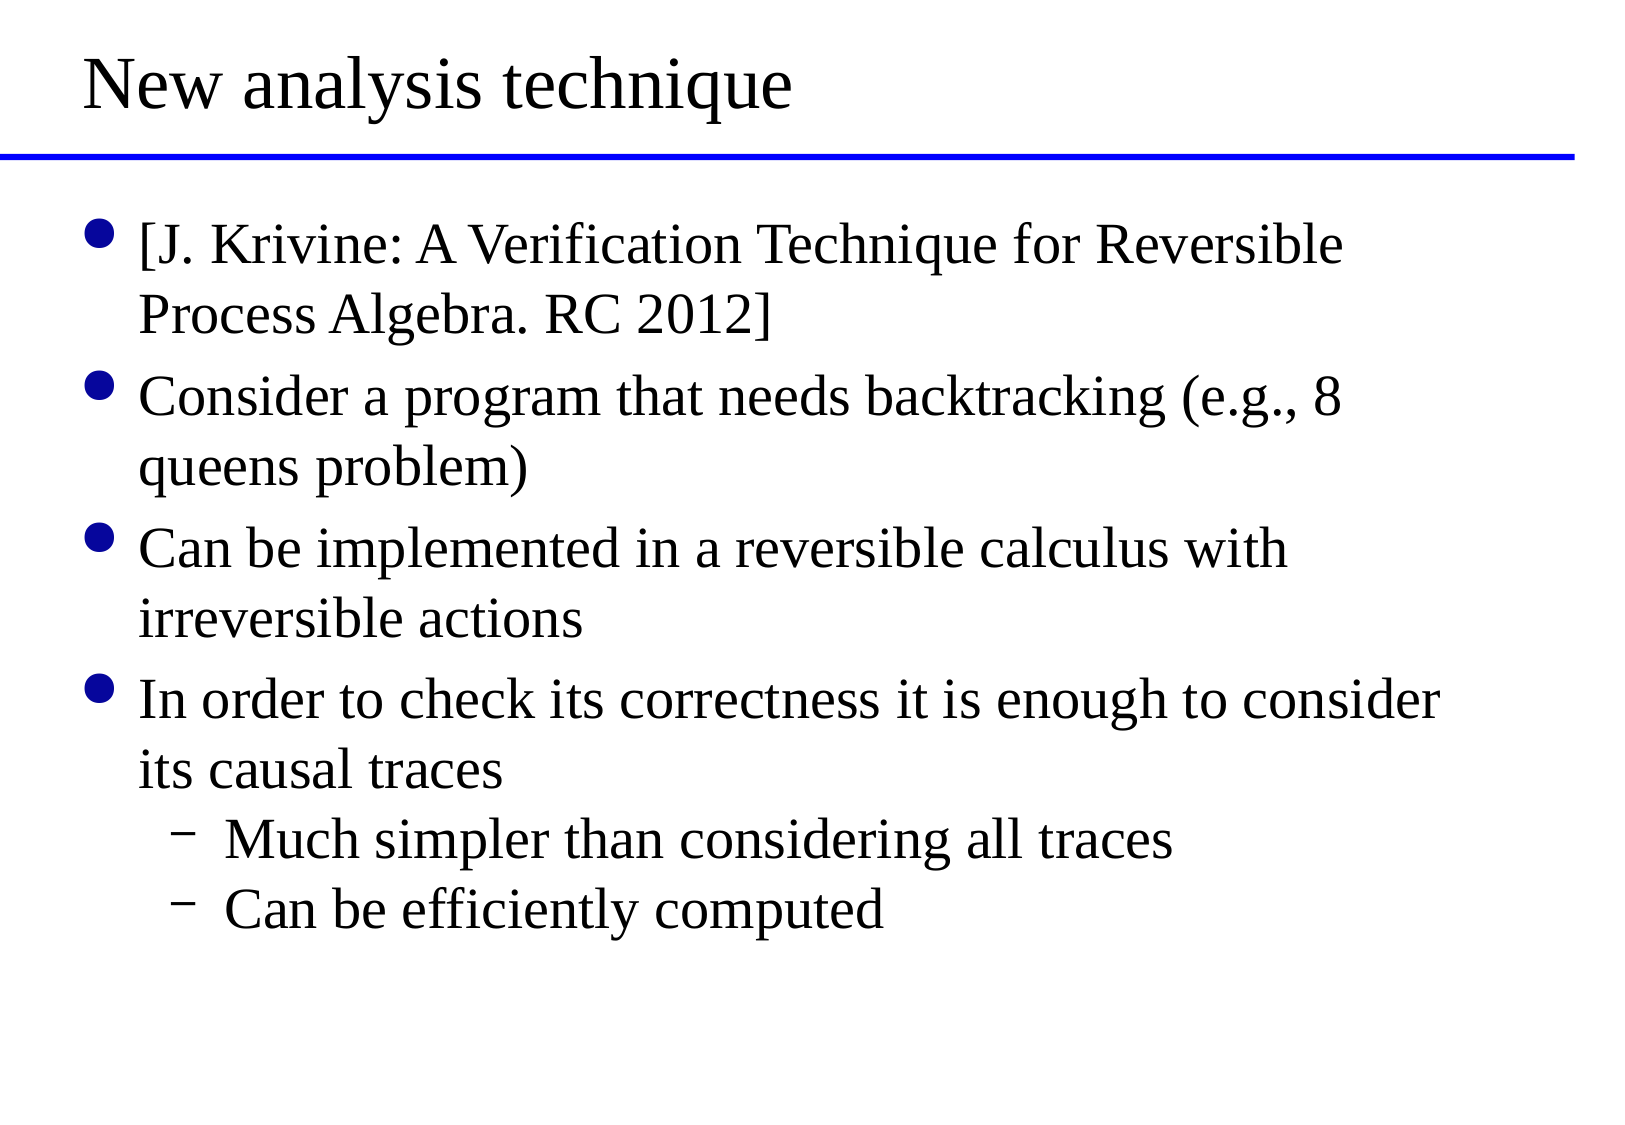

# New analysis technique
[J. Krivine: A Verification Technique for Reversible Process Algebra. RC 2012]
Consider a program that needs backtracking (e.g., 8 queens problem)
Can be implemented in a reversible calculus with irreversible actions
In order to check its correctness it is enough to consider its causal traces
Much simpler than considering all traces
Can be efficiently computed